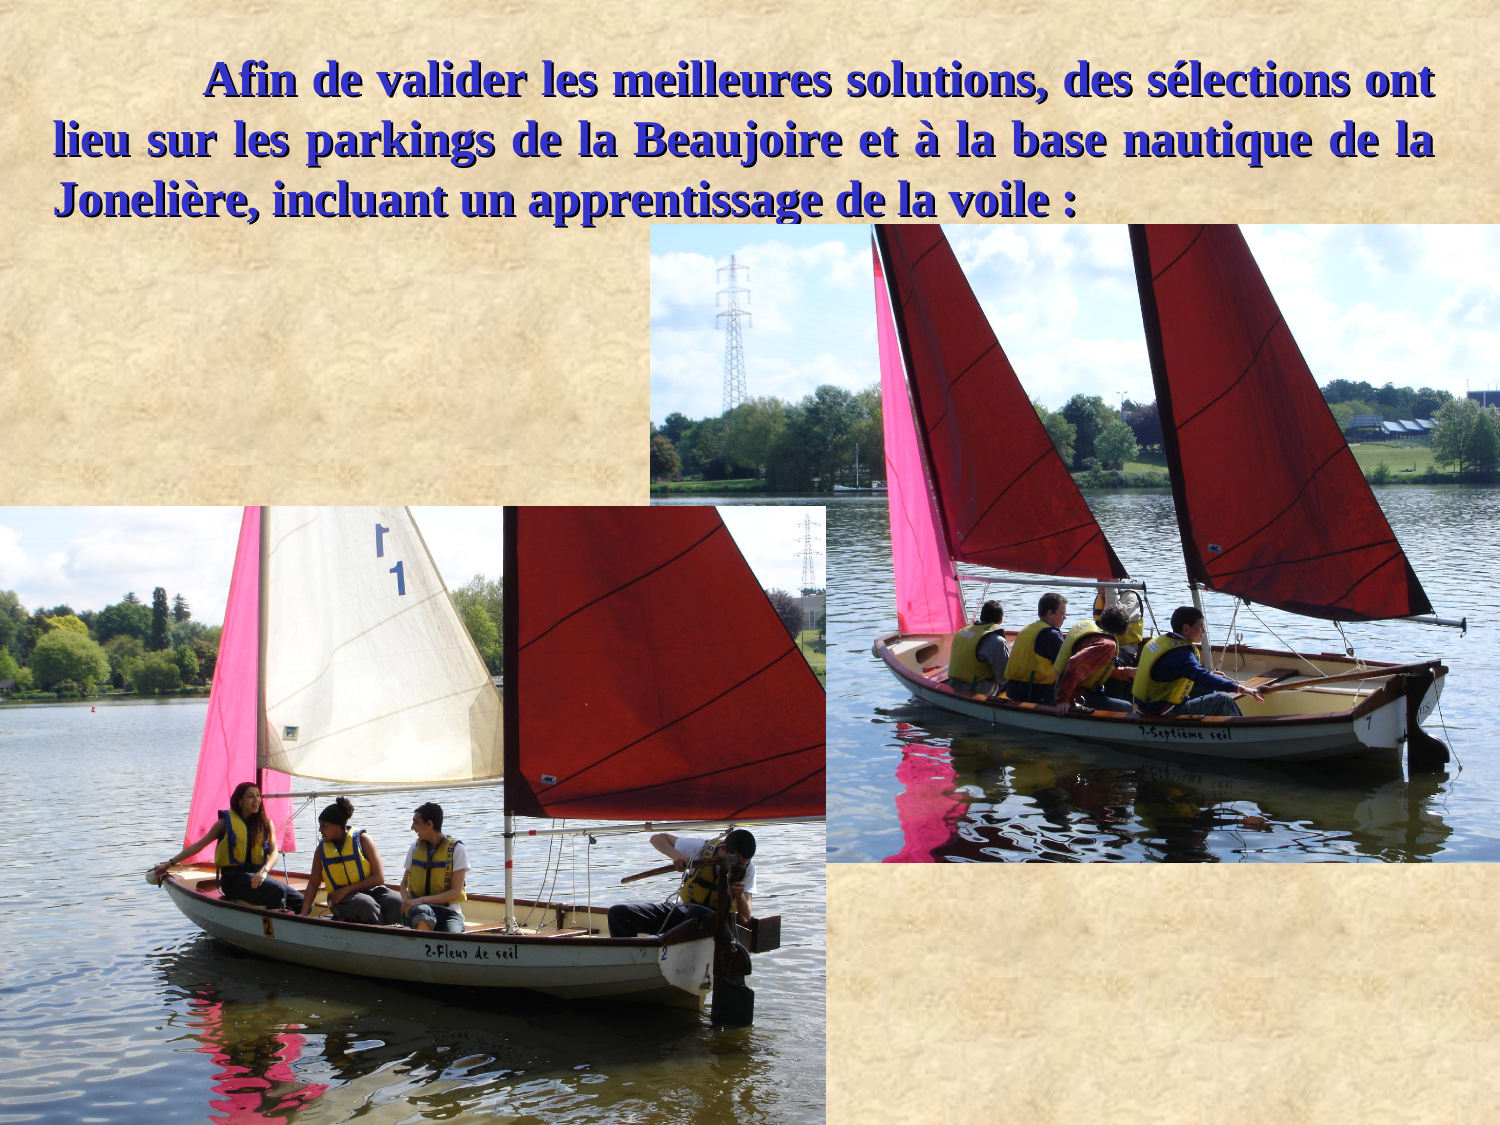

Afin de valider les meilleures solutions, des sélections ont lieu sur les parkings de la Beaujoire et à la base nautique de la Jonelière, incluant un apprentissage de la voile :